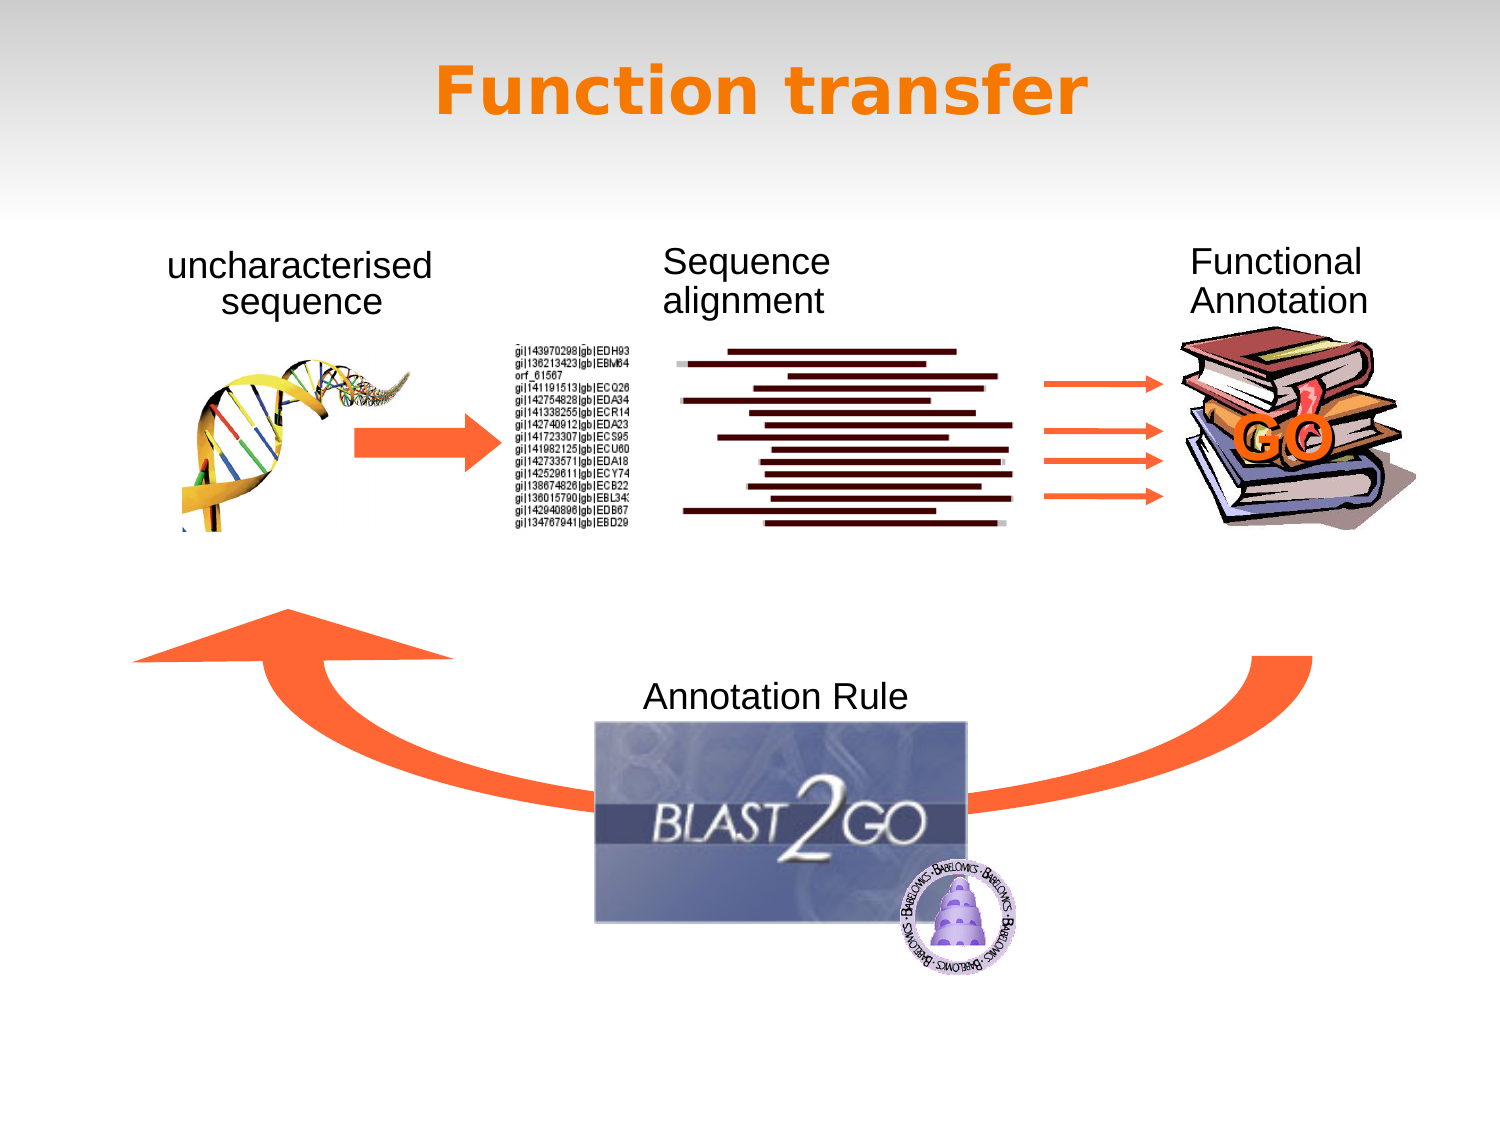

# Function transfer
Sequence
alignment
Functional
Annotation
uncharacterised
sequence
GO
Annotation Rule